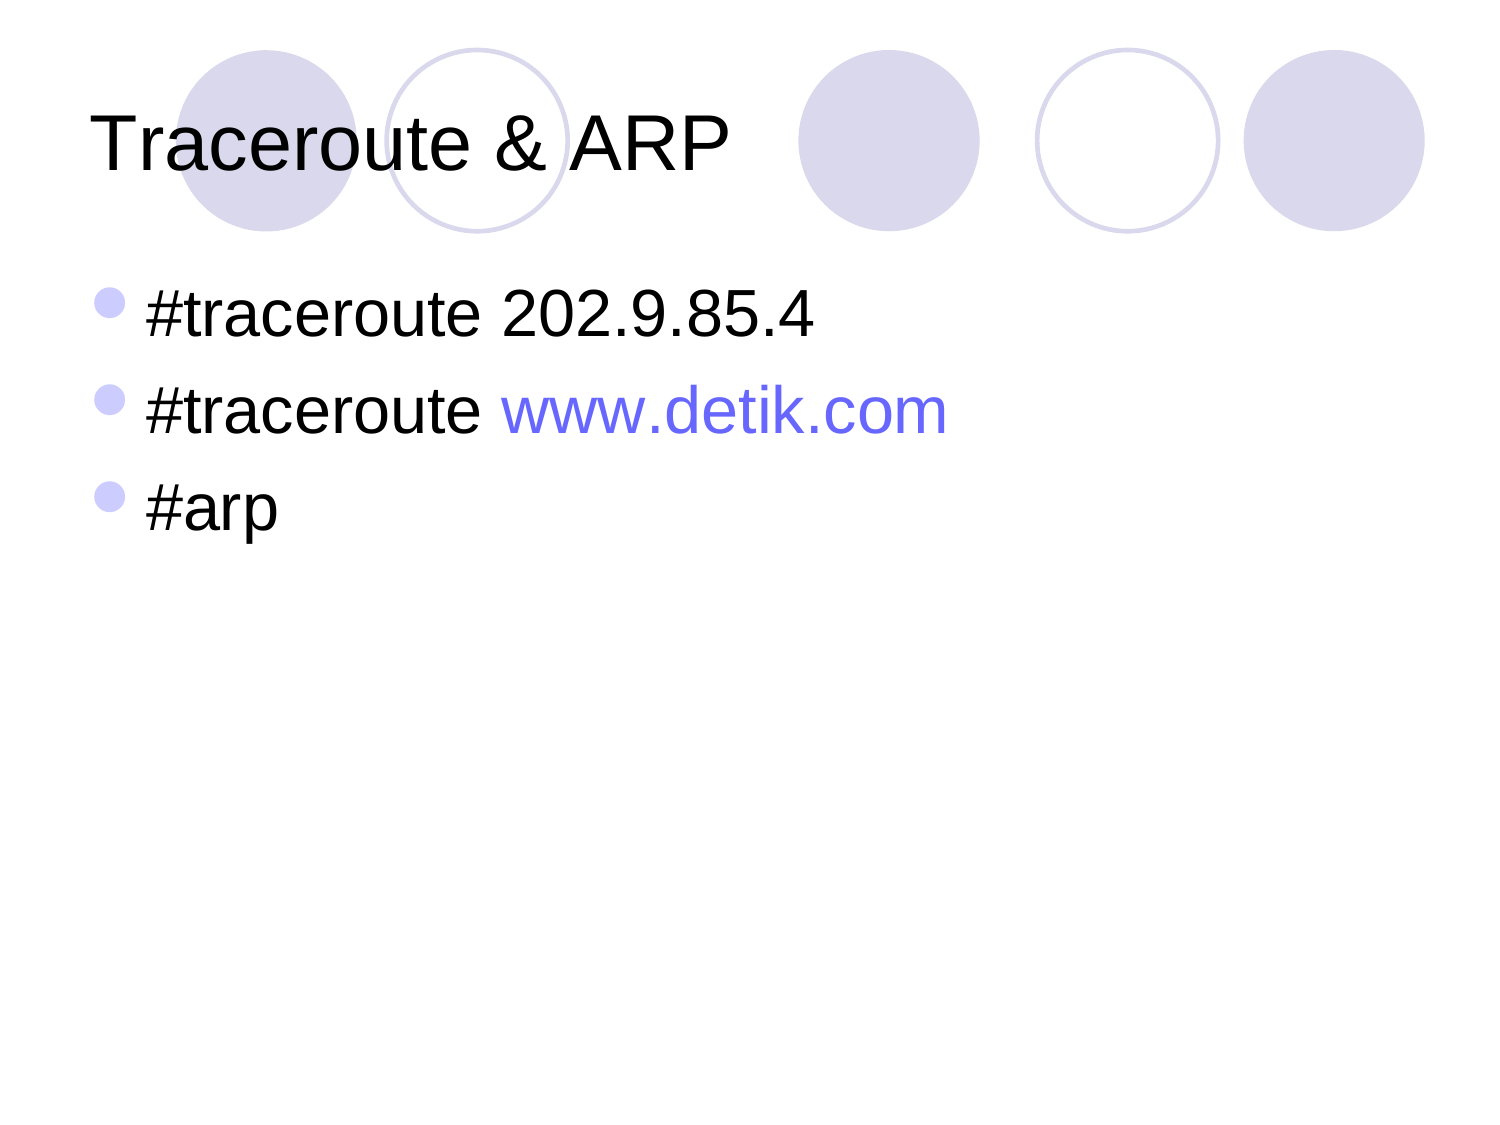

# Traceroute & ARP
#traceroute 202.9.85.4
#traceroute www.detik.com
#arp